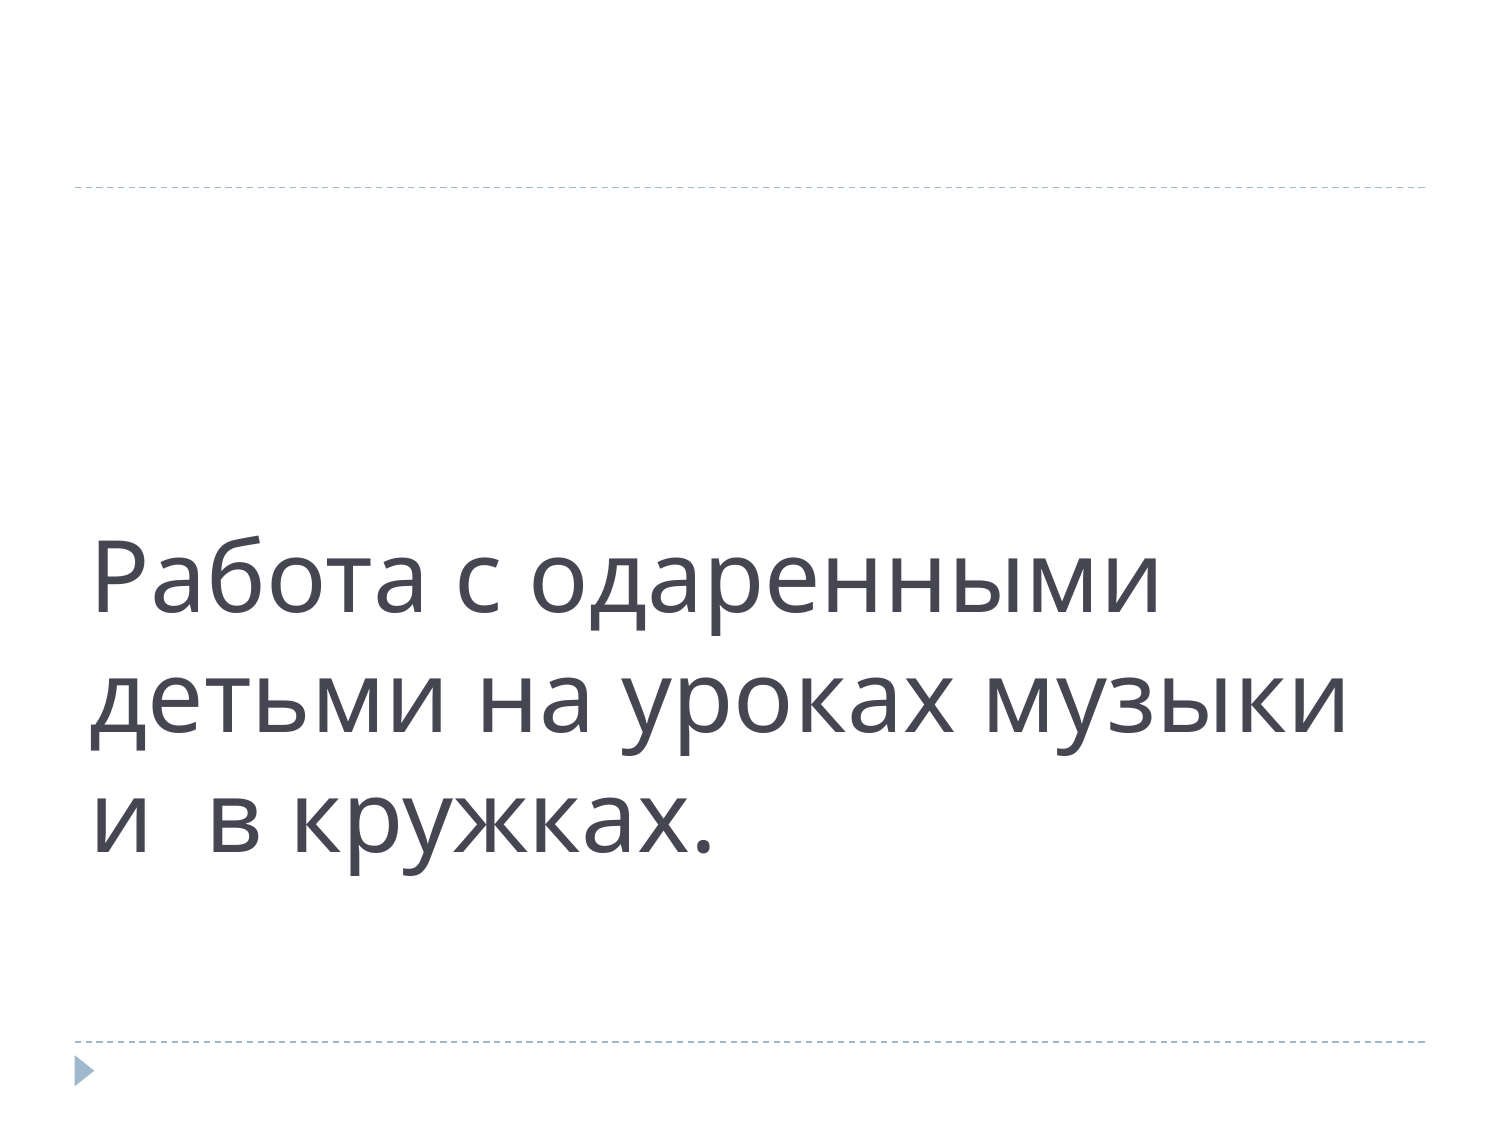

# Работа с одаренными детьми на уроках музыки и в кружках.